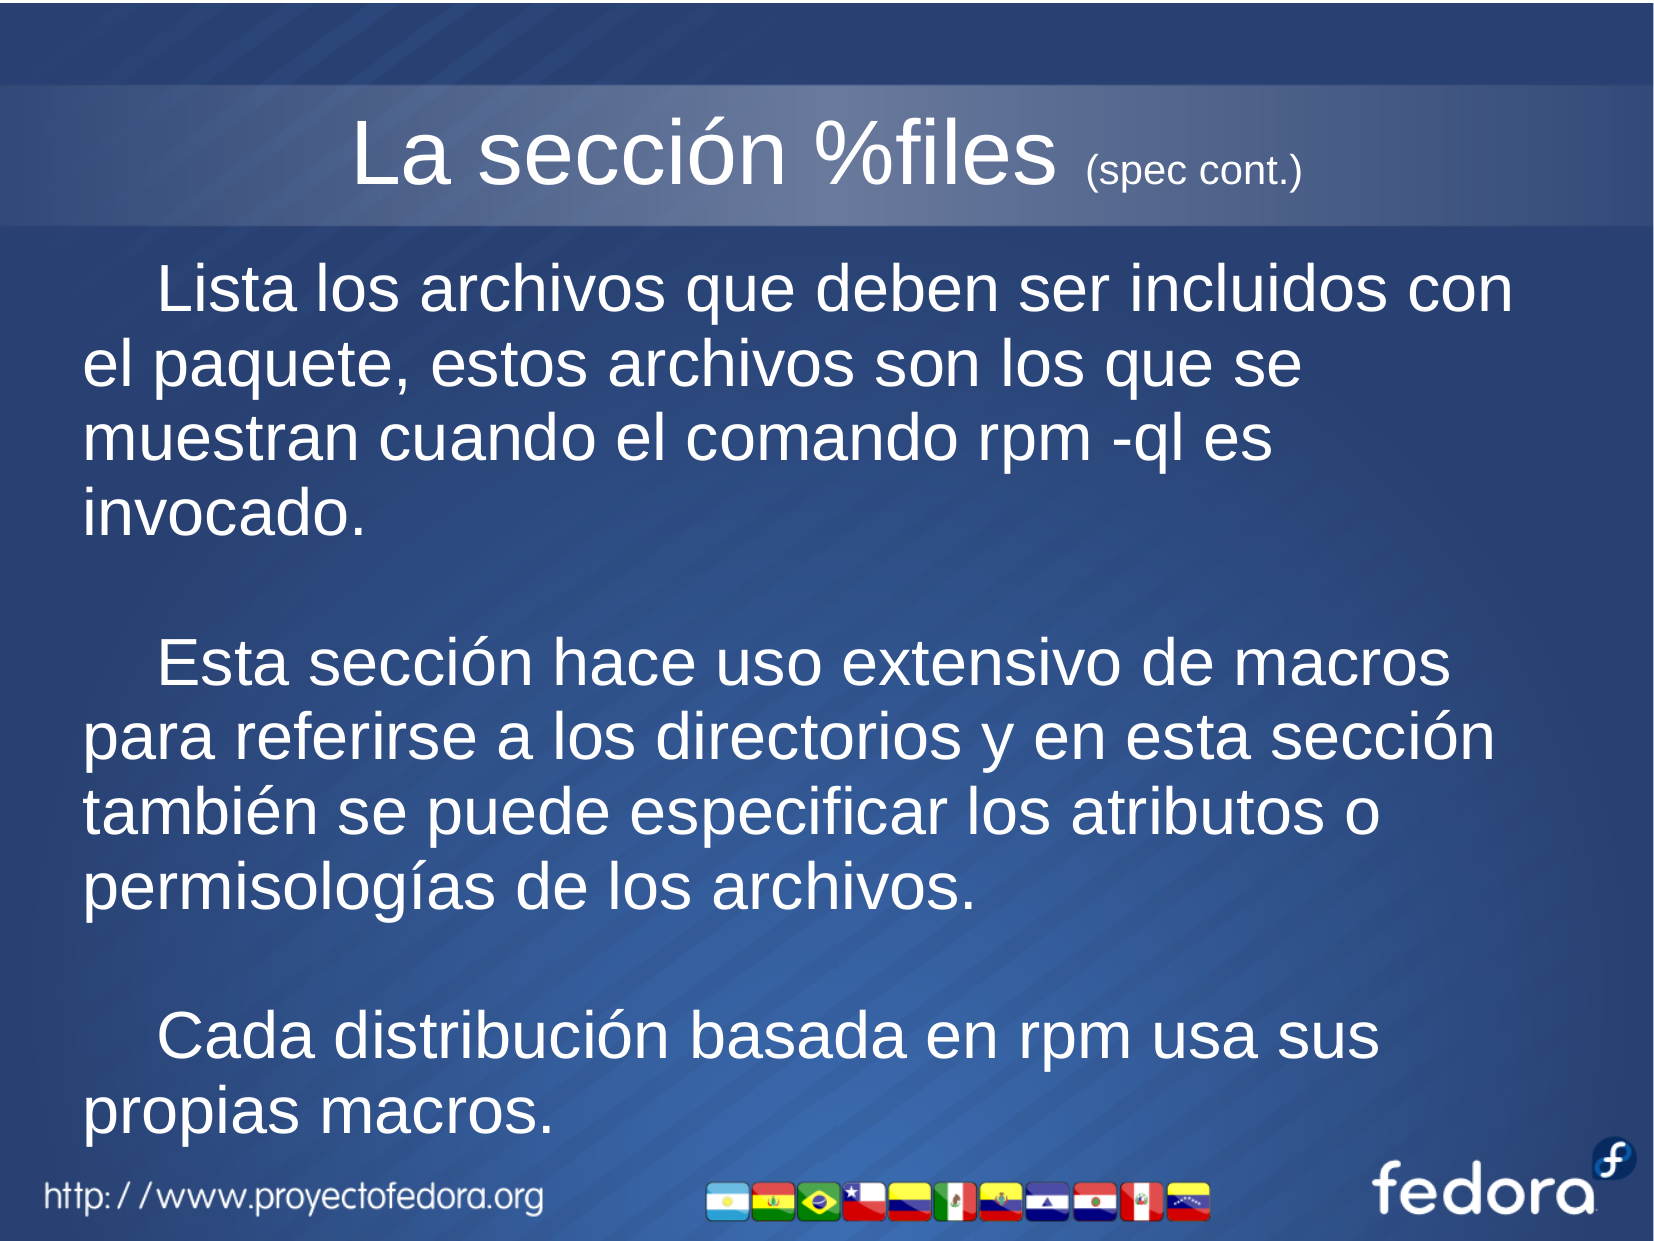

# La sección %files (spec cont.)
	Lista los archivos que deben ser incluidos con el paquete, estos archivos son los que se muestran cuando el comando rpm -ql es invocado.
	Esta sección hace uso extensivo de macros para referirse a los directorios y en esta sección también se puede especificar los atributos o permisologías de los archivos.
	Cada distribución basada en rpm usa sus propias macros.